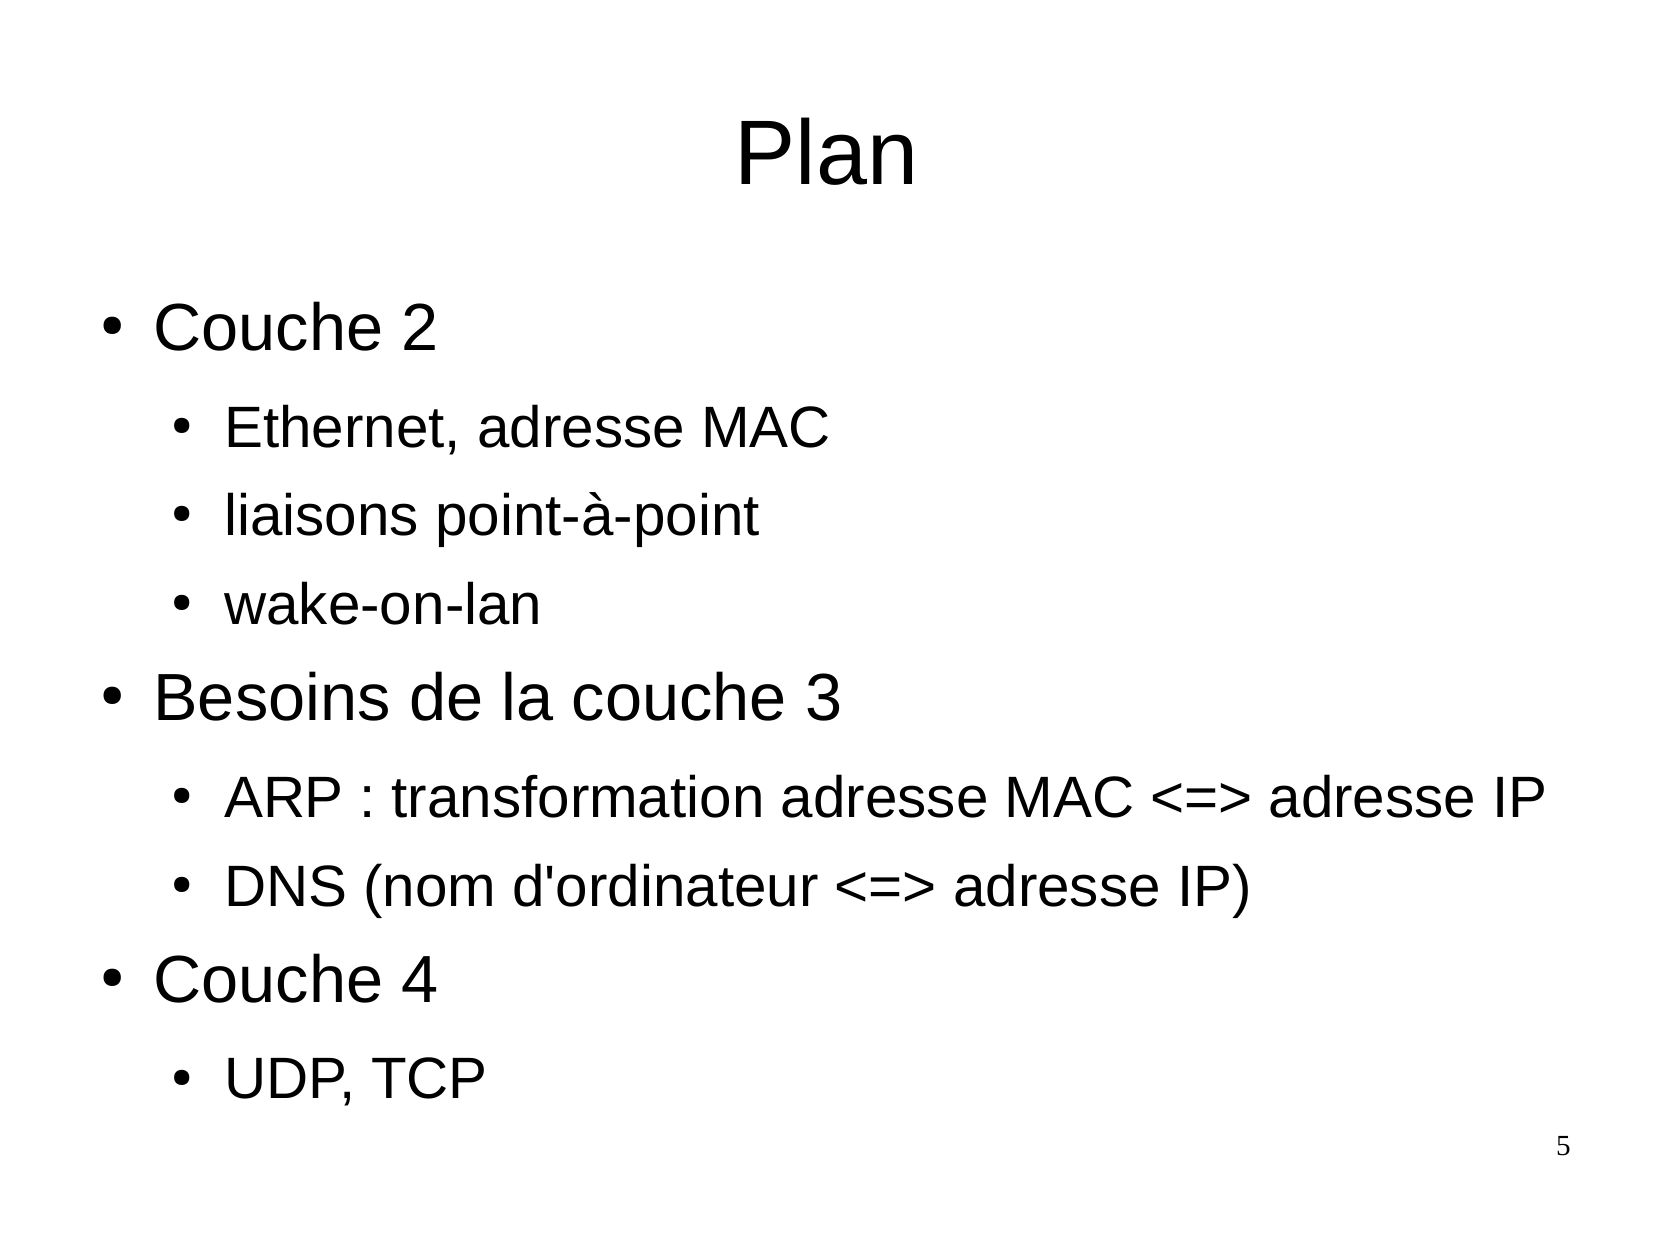

# Plan
Couche 2
Ethernet, adresse MAC
liaisons point-à-point
wake-on-lan
Besoins de la couche 3
ARP : transformation adresse MAC <=> adresse IP
DNS (nom d'ordinateur <=> adresse IP)
Couche 4
UDP, TCP
5